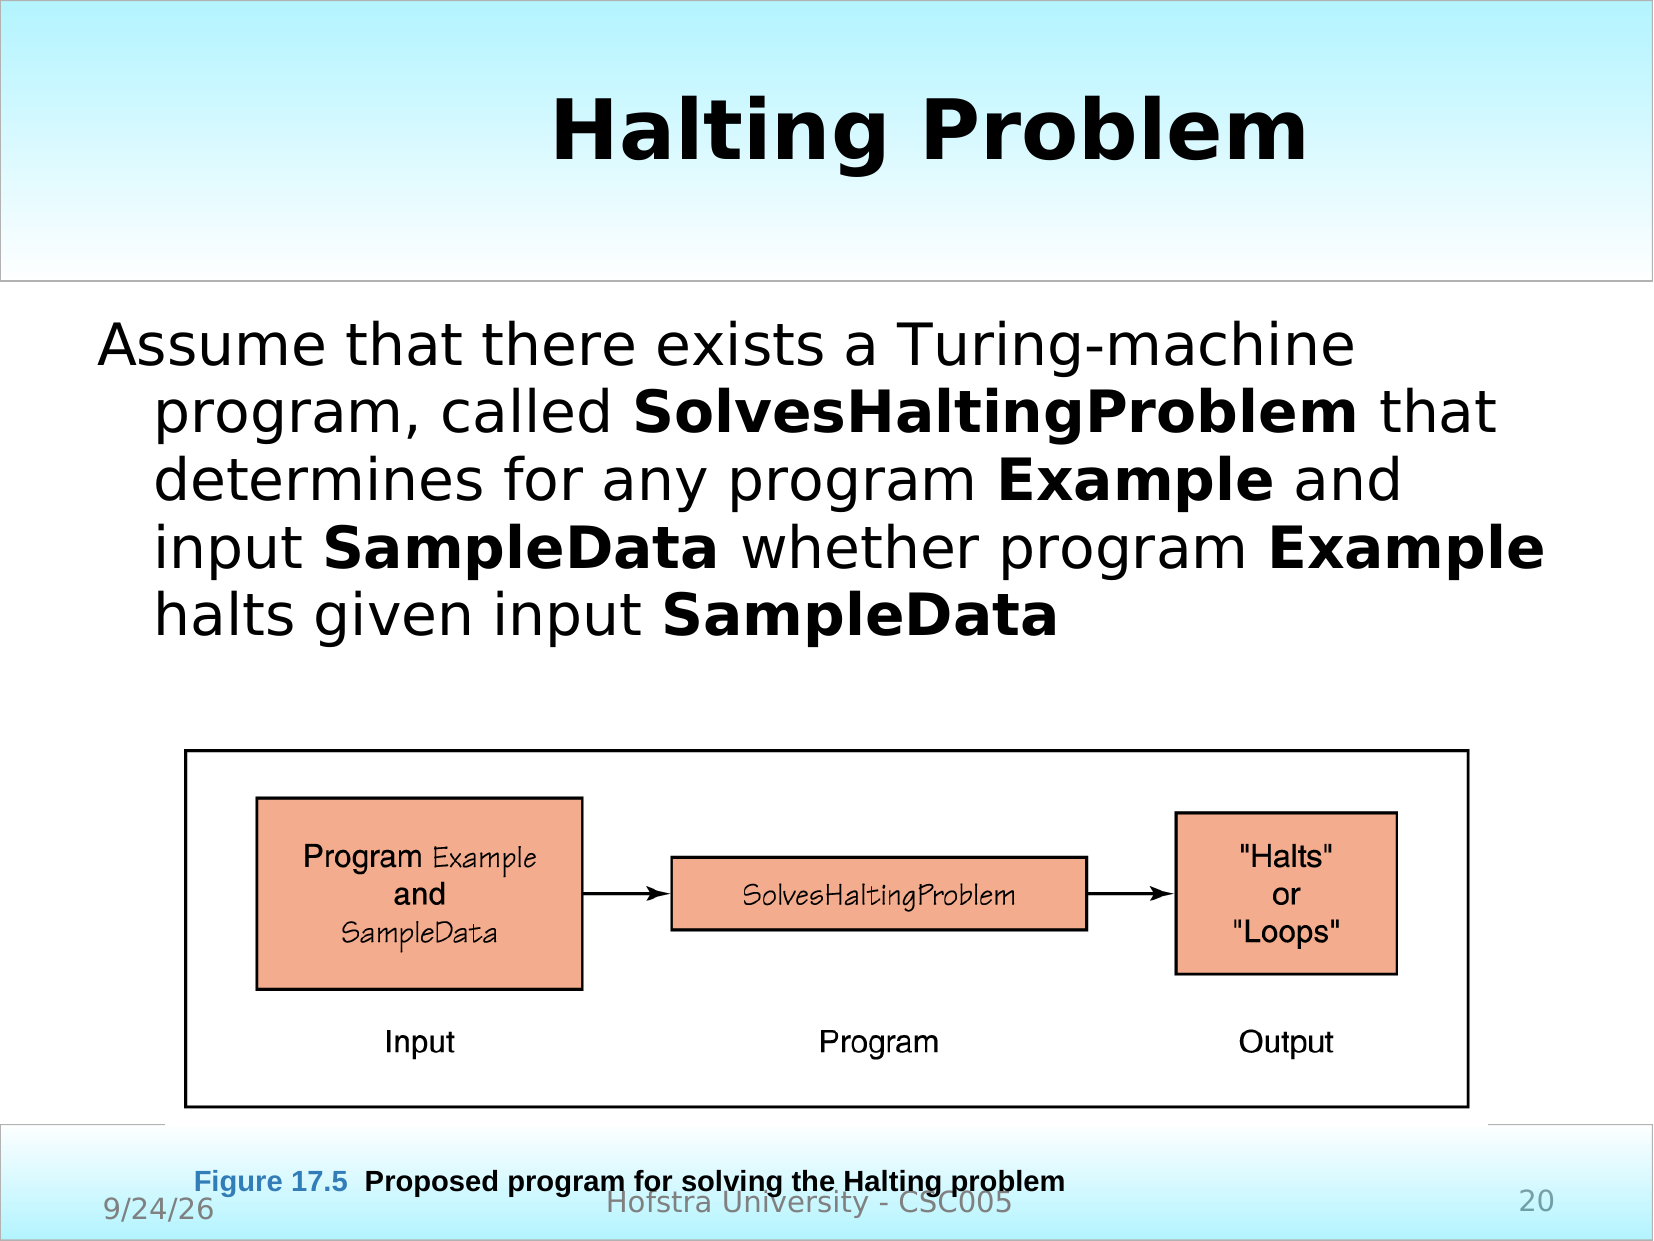

# Halting Problem
Assume that there exists a Turing-machine program, called SolvesHaltingProblem that determines for any program Example and input SampleData whether program Example halts given input SampleData
20
Figure 17.5 Proposed program for solving the Halting problem
Hofstra University - CSC005